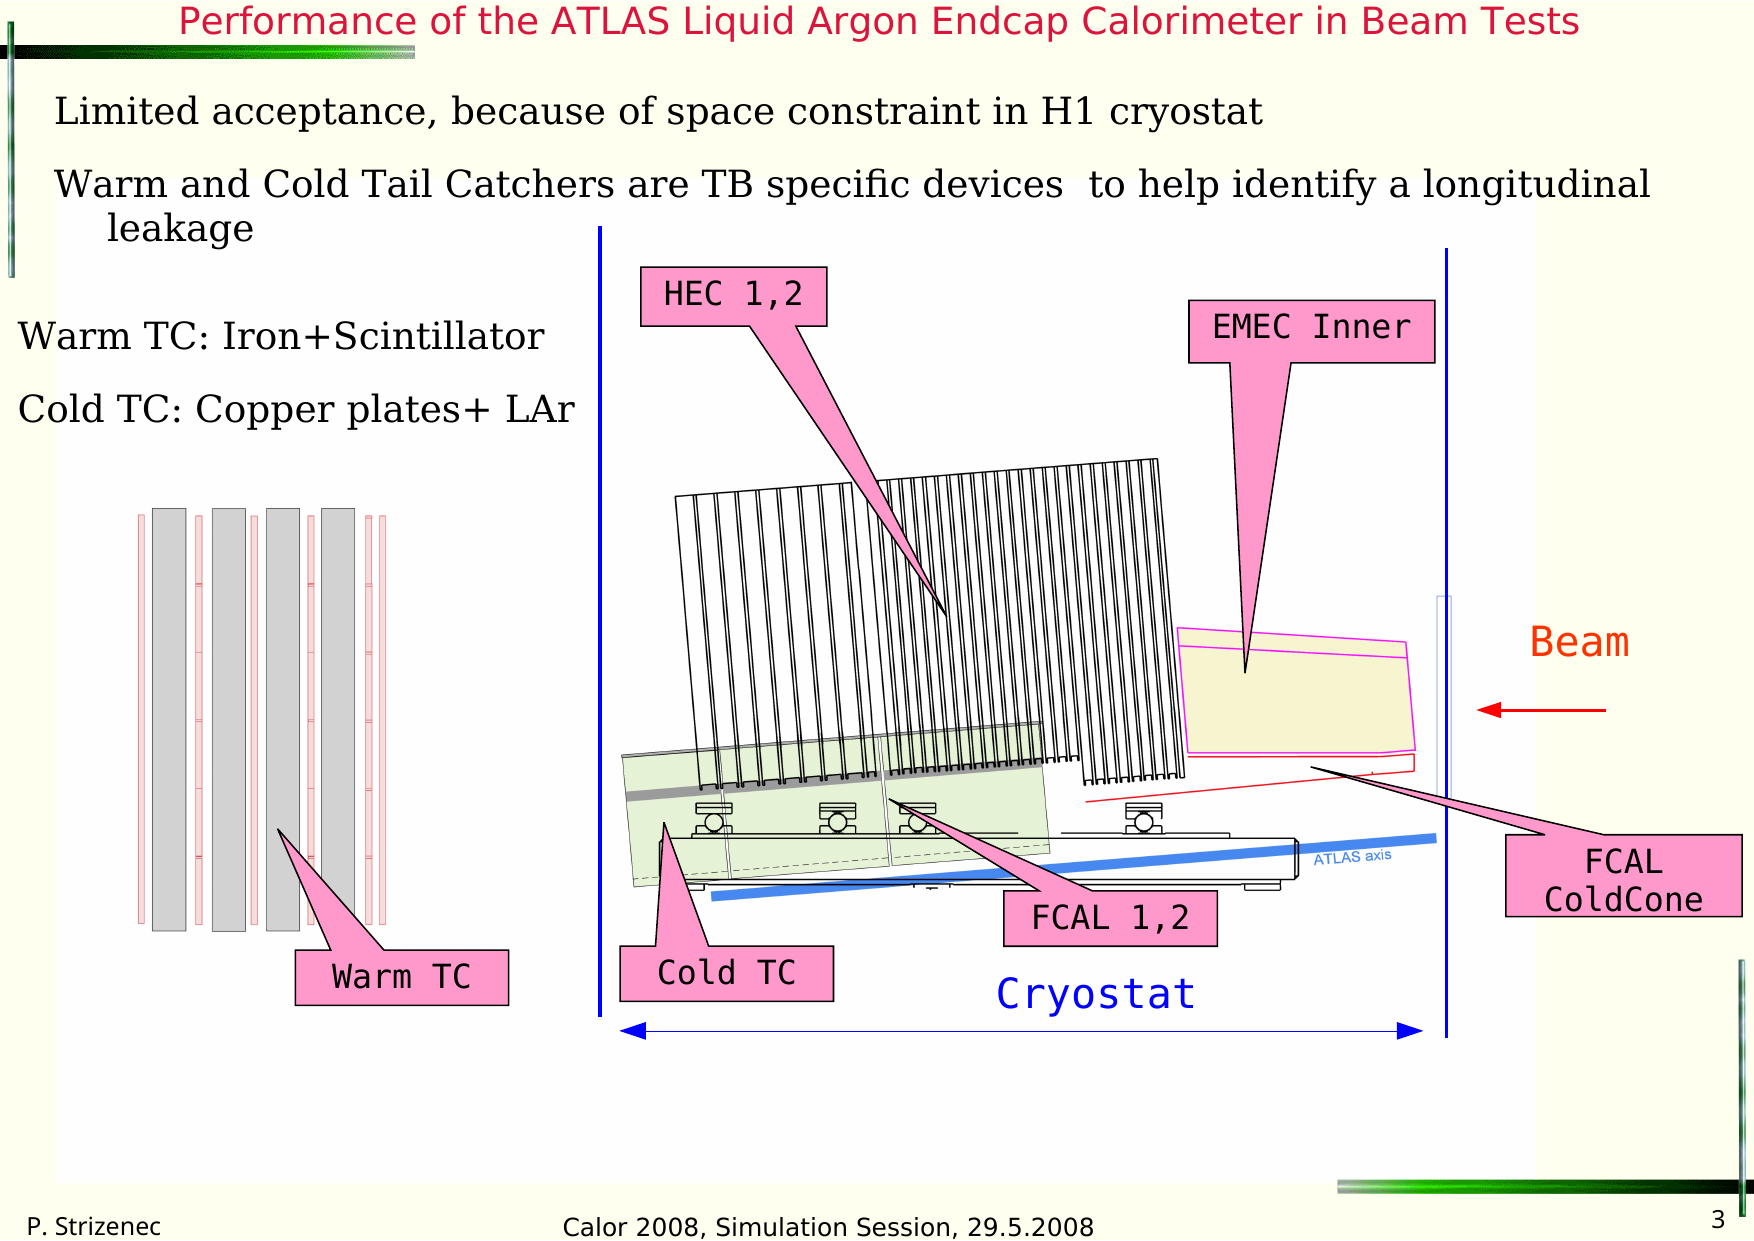

Performance of the ATLAS Liquid Argon Endcap Calorimeter in Beam Tests
# Limited acceptance, because of space constraint in H1 cryostat
Warm and Cold Tail Catchers are TB specific devices to help identify a longitudinal leakage
HEC 1,2
EMEC Inner
Warm TC: Iron+Scintillator
Cold TC: Copper plates+ LAr
Beam
FCAL ColdCone
FCAL 1,2
Cold TC
Warm TC
Cryostat
P. Strizenec
Calor 2008, Simulation Session, 29.5.2008